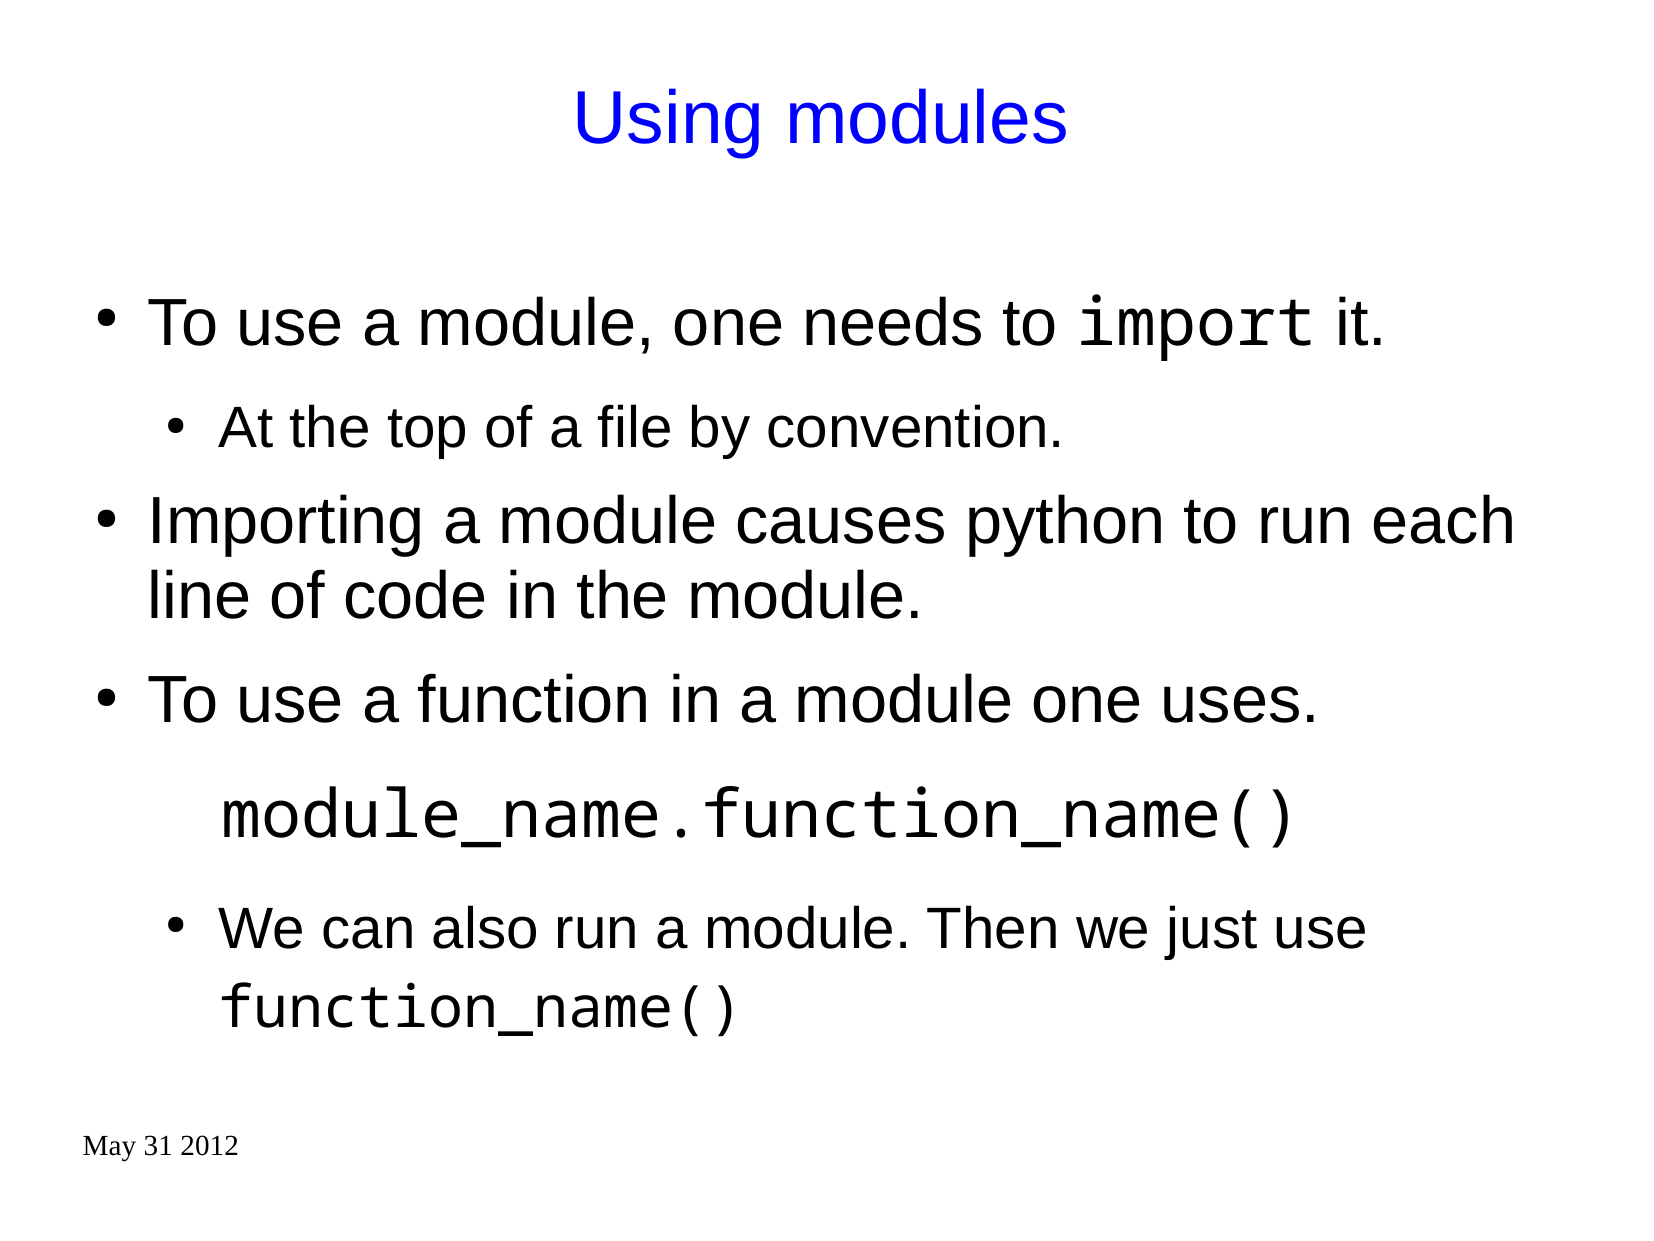

# Using modules
To use a module, one needs to import it.
At the top of a file by convention.
Importing a module causes python to run each line of code in the module.
To use a function in a module one uses.
 module_name.function_name()
We can also run a module. Then we just use function_name()
May 31 2012